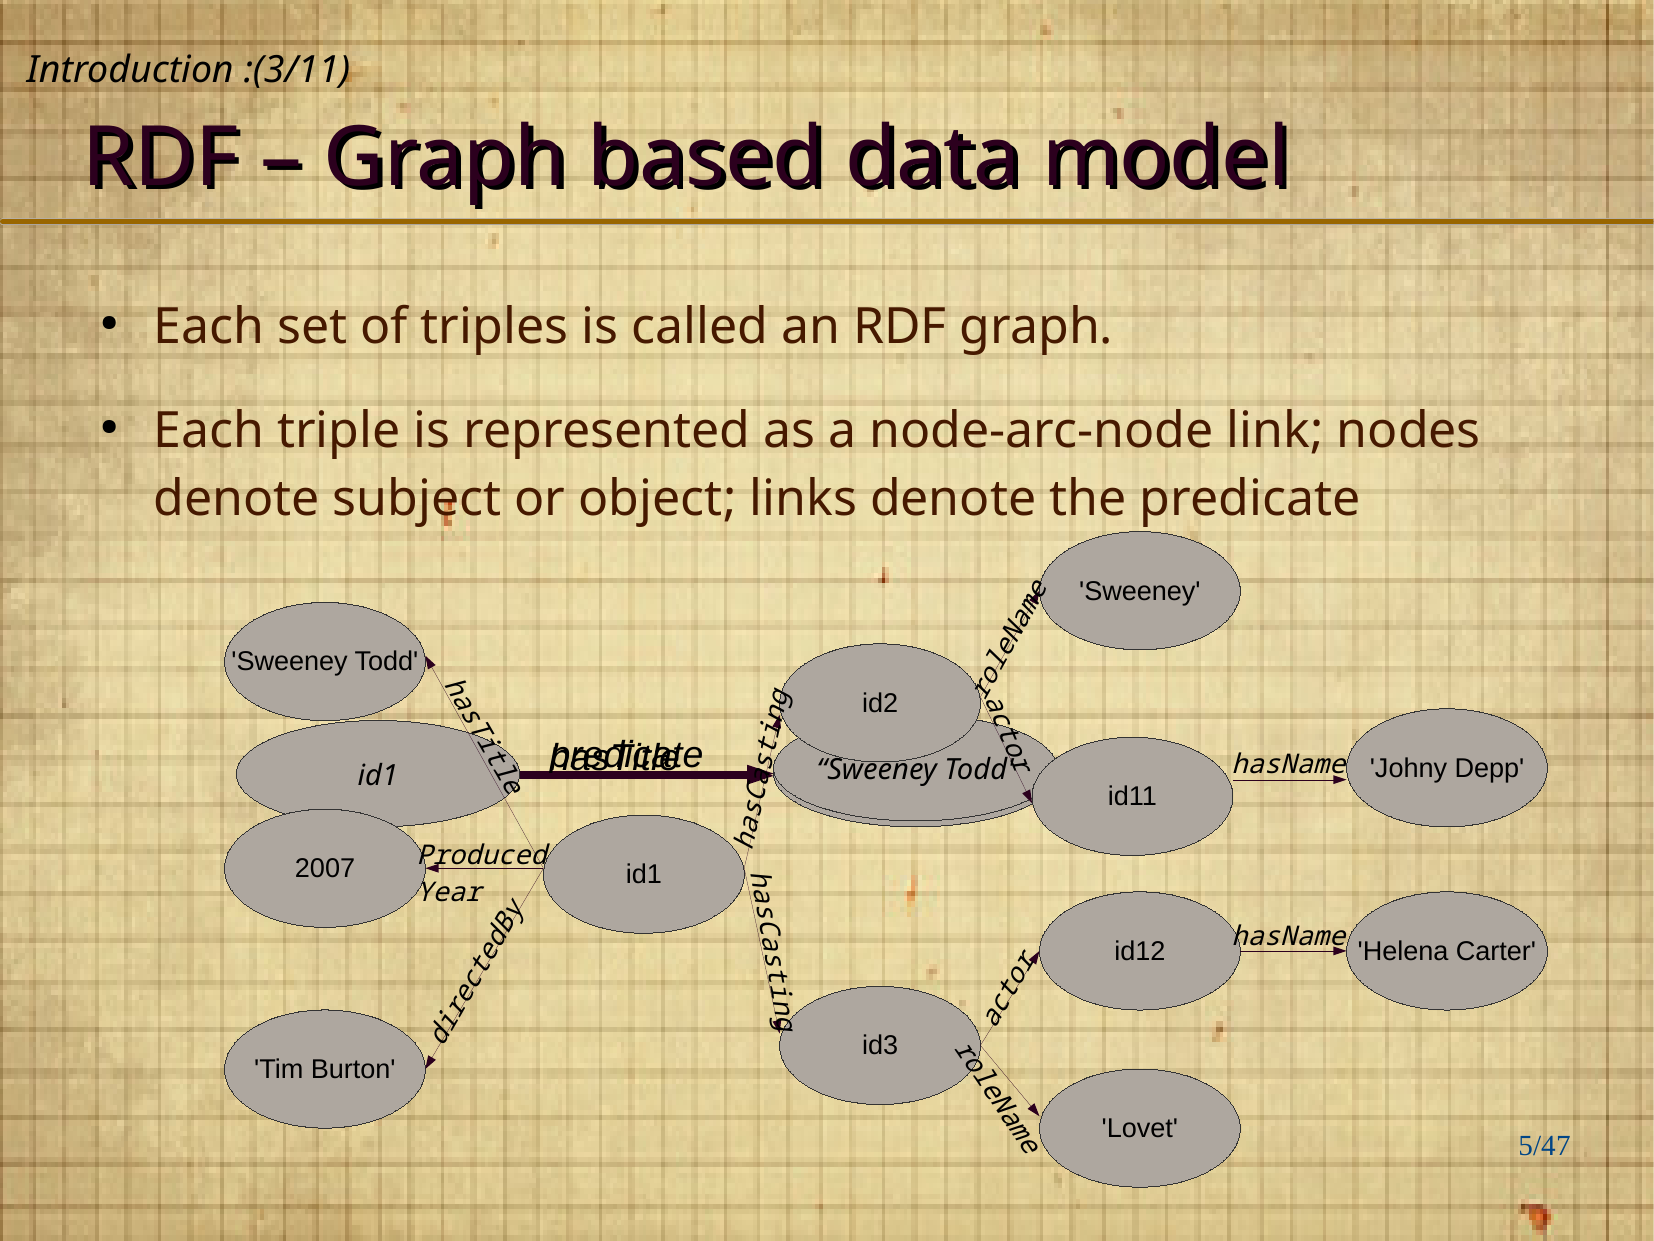

Introduction :(3/11)
# RDF – Graph based data model
Each set of triples is called an RDF graph.
Each triple is represented as a node-arc-node link; nodes denote subject or object; links denote the predicate
'Sweeney'
'Sweeney Todd'
roleName
id2
'Johny Depp'
actor
hasTitle
id11
hasName
hasCasting
2007
id1
Produced
Year
id12
'Helena Carter'
hasName
hasCasting
directedBy
actor
id3
'Tim Burton'
'Lovet'
roleName
“Sweeney Todd'
id1
hasTitle
subject
object
predicate
5